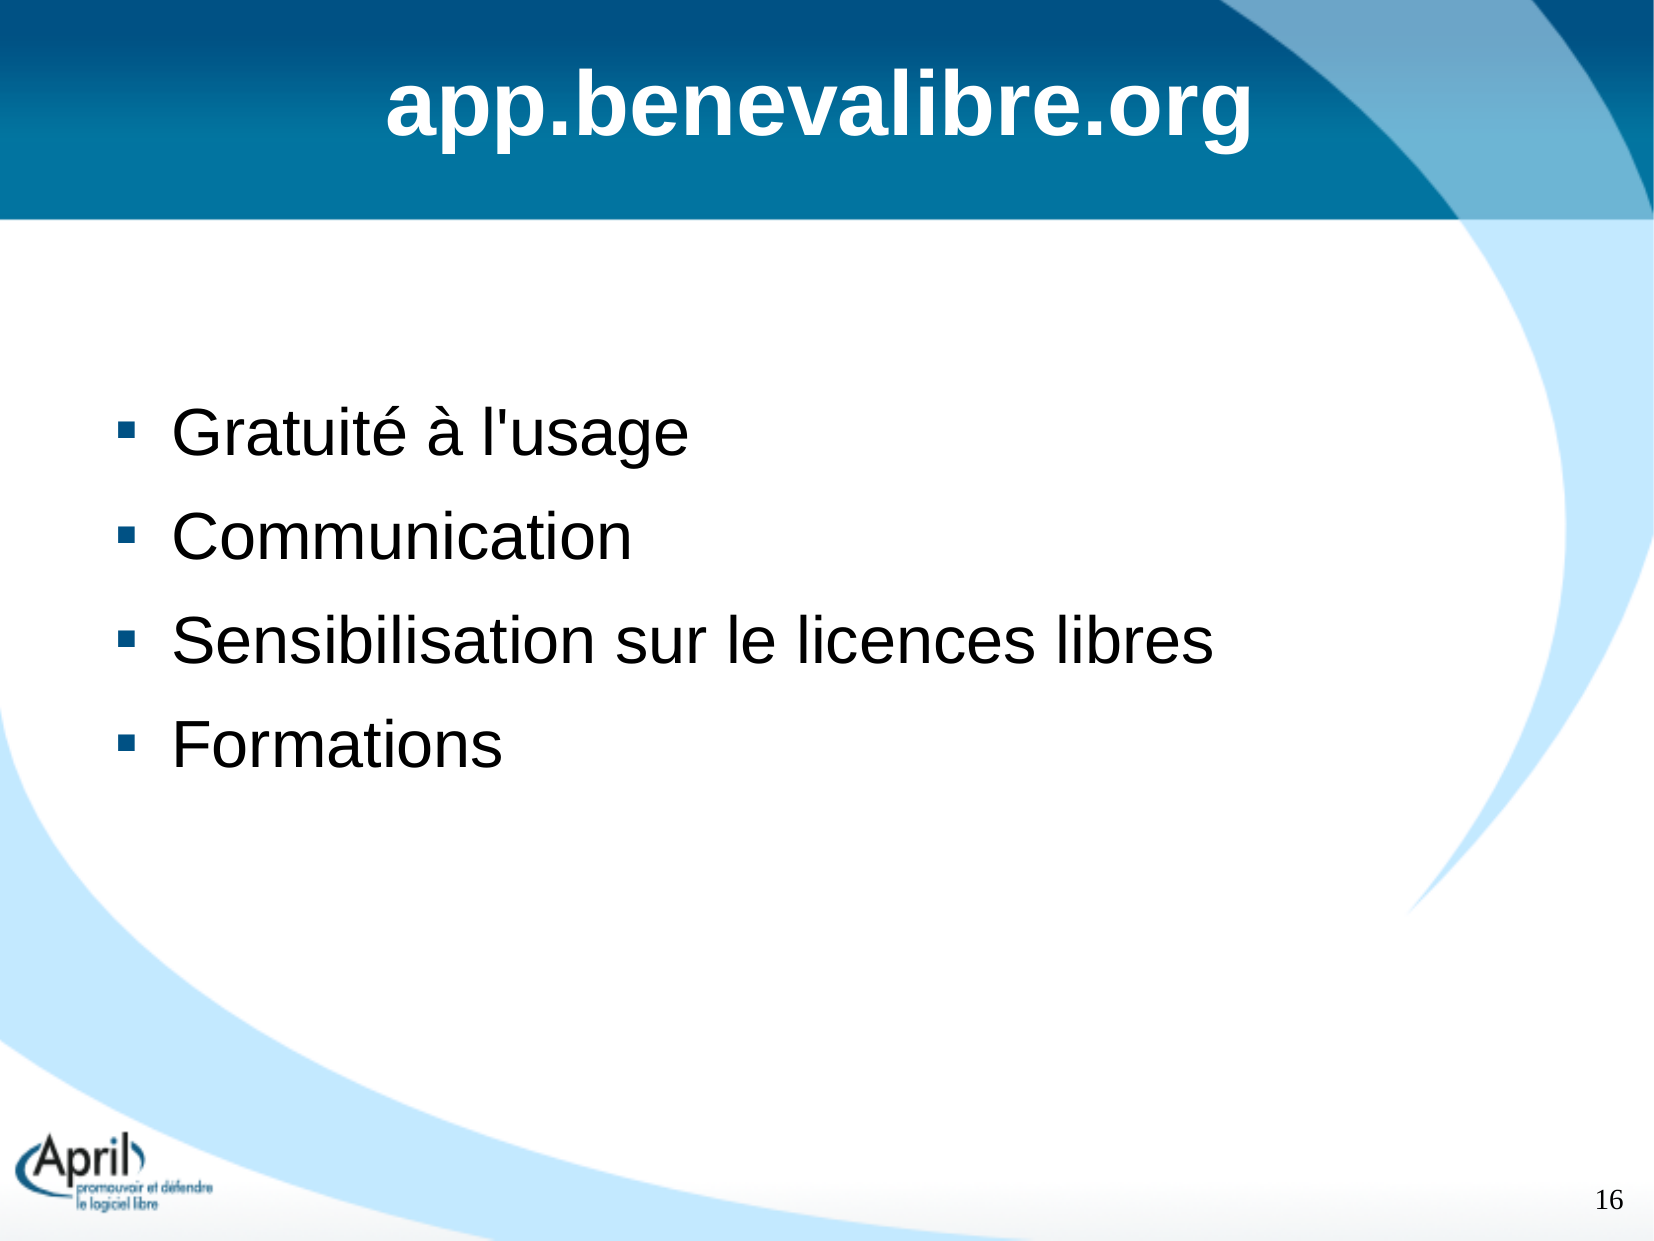

# app.benevalibre.org
Gratuité à l'usage
Communication
Sensibilisation sur le licences libres
Formations
16